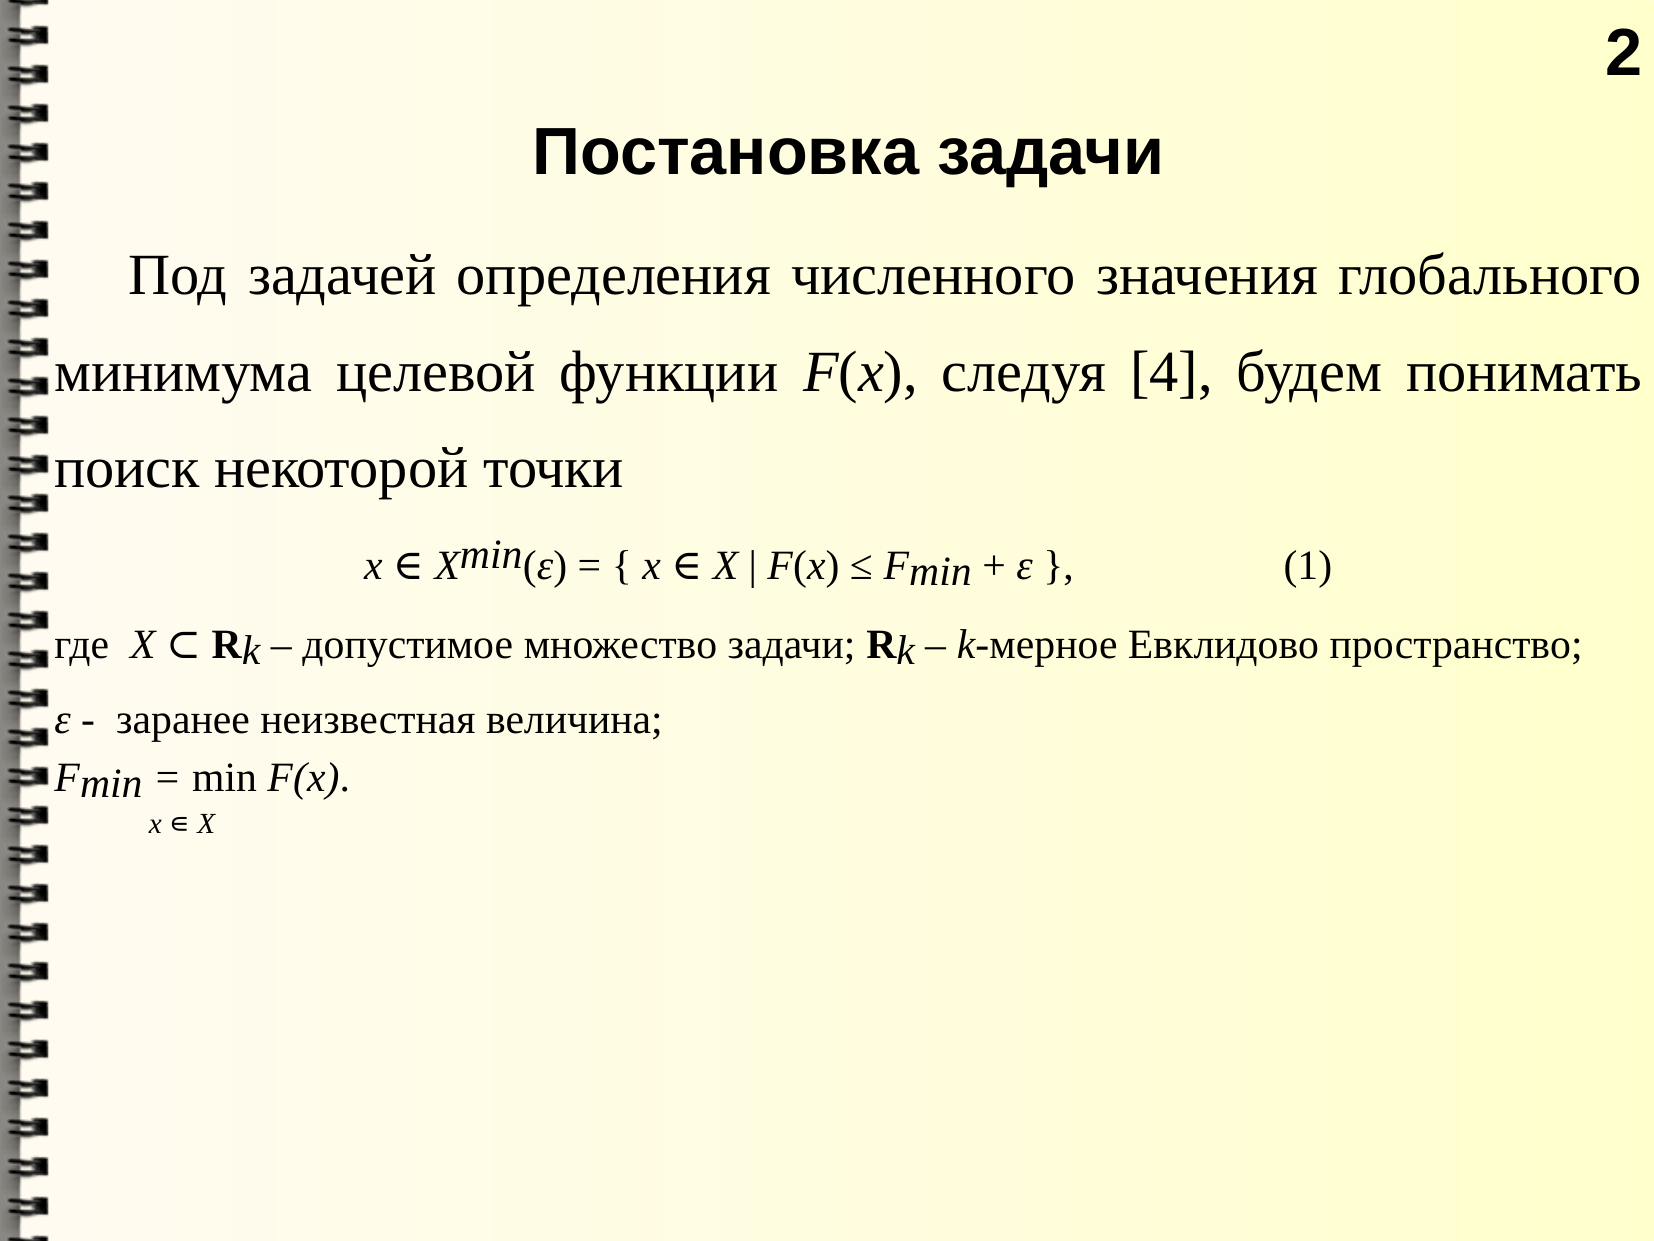

Постановка задачи
Под задачей определения численного значения глобального минимума целевой функции F(x), следуя [4], будем понимать поиск некоторой точки
x ∈ Xmin(ε) = { x ∈ X | F(x) ≤ Fmin + ε }, (1)
где X ⊂ Rk – допустимое множество задачи; Rk – k-мерное Евклидово пространство;
ε - заранее неизвестная величина;
Fmin = min F(x).
 x ∊ X